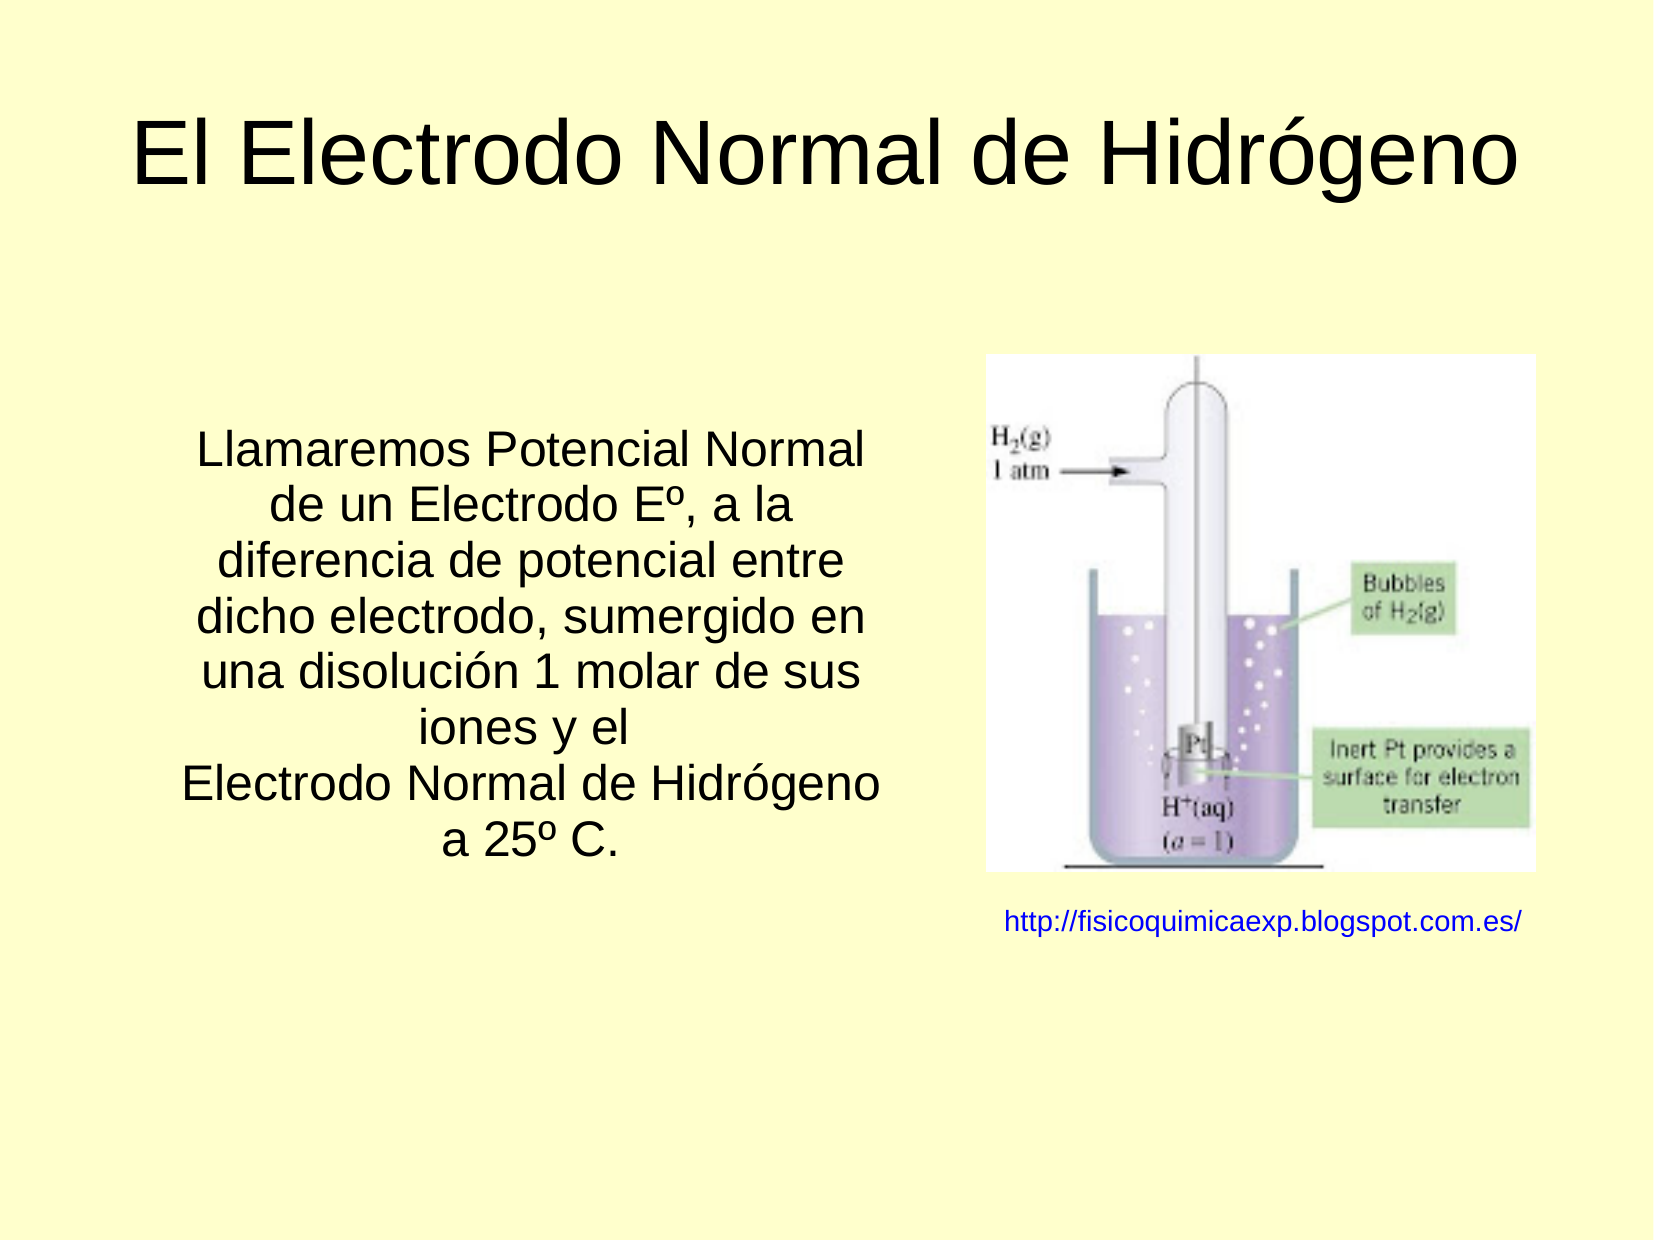

# El Electrodo Normal de Hidrógeno
http://fisicoquimicaexp.blogspot.com.es/
Llamaremos Potencial Normal de un Electrodo Eº, a la diferencia de potencial entre dicho electrodo, sumergido en una disolución 1 molar de sus iones y el
Electrodo Normal de Hidrógeno a 25º C.